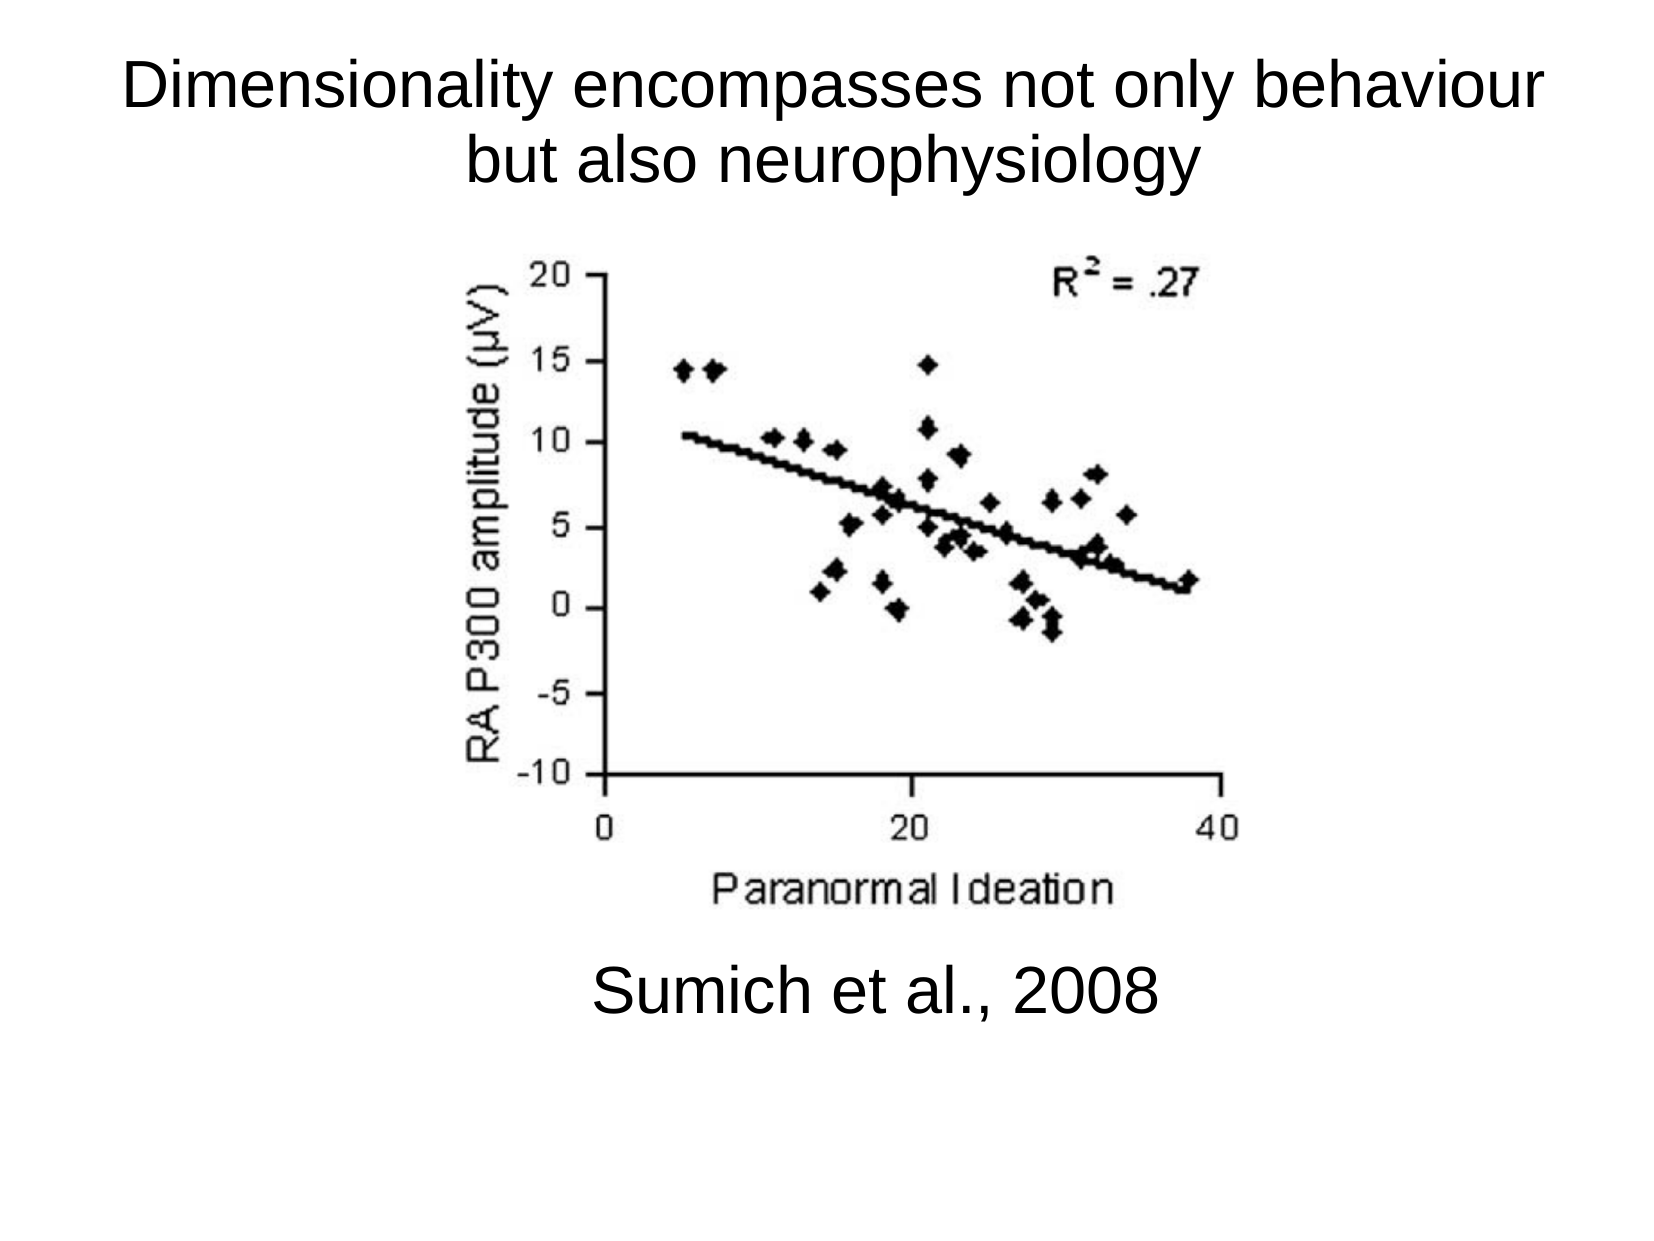

# Dimensionality encompasses not only behaviour but also neurophysiology
Sumich et al., 2008